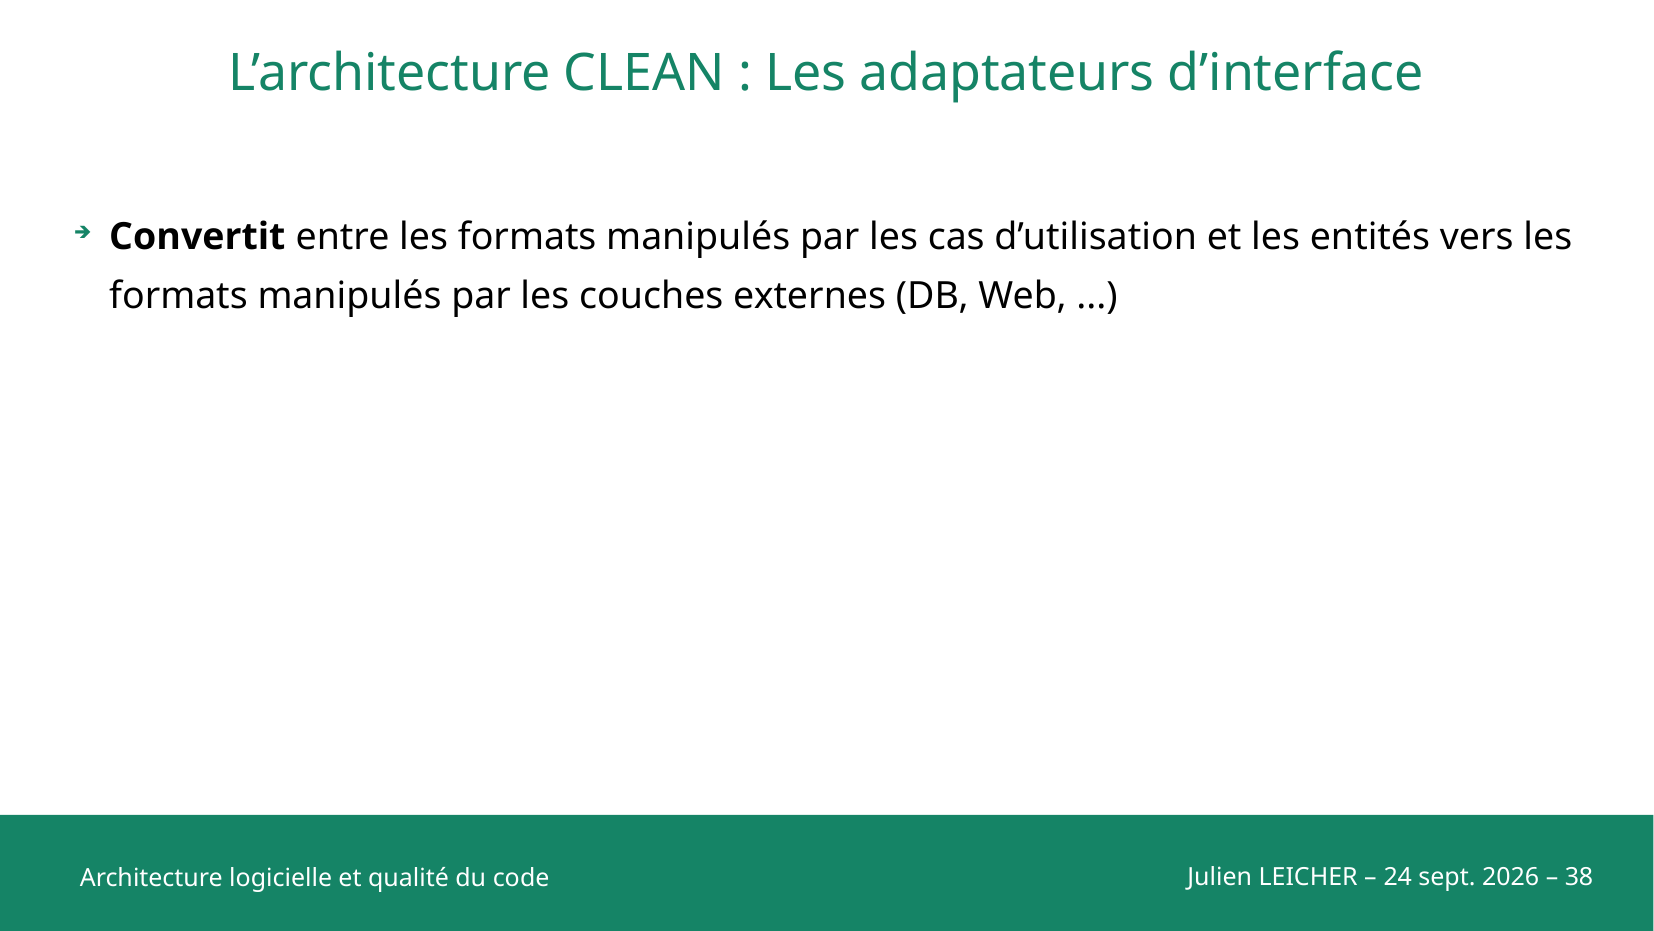

L’architecture CLEAN : Les adaptateurs d’interface
Convertit entre les formats manipulés par les cas d’utilisation et les entités vers les formats manipulés par les couches externes (DB, Web, ...)
Julien LEICHER – –
Architecture logicielle et qualité du code